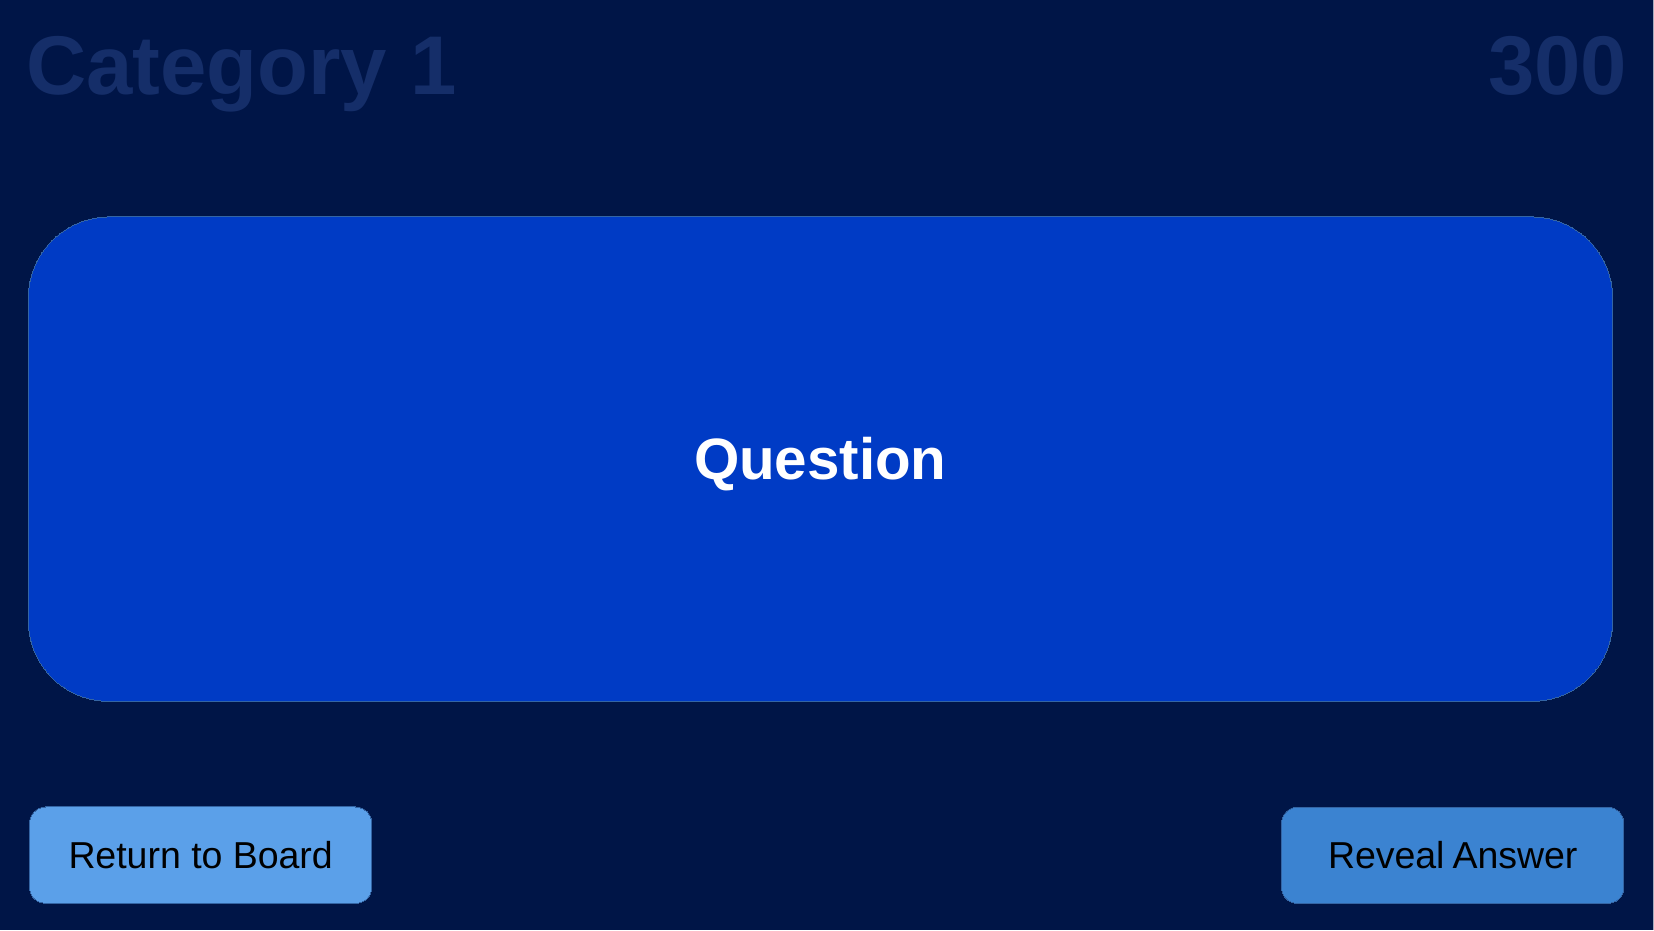

Category 1
300
Question
Return to Board
Reveal Answer